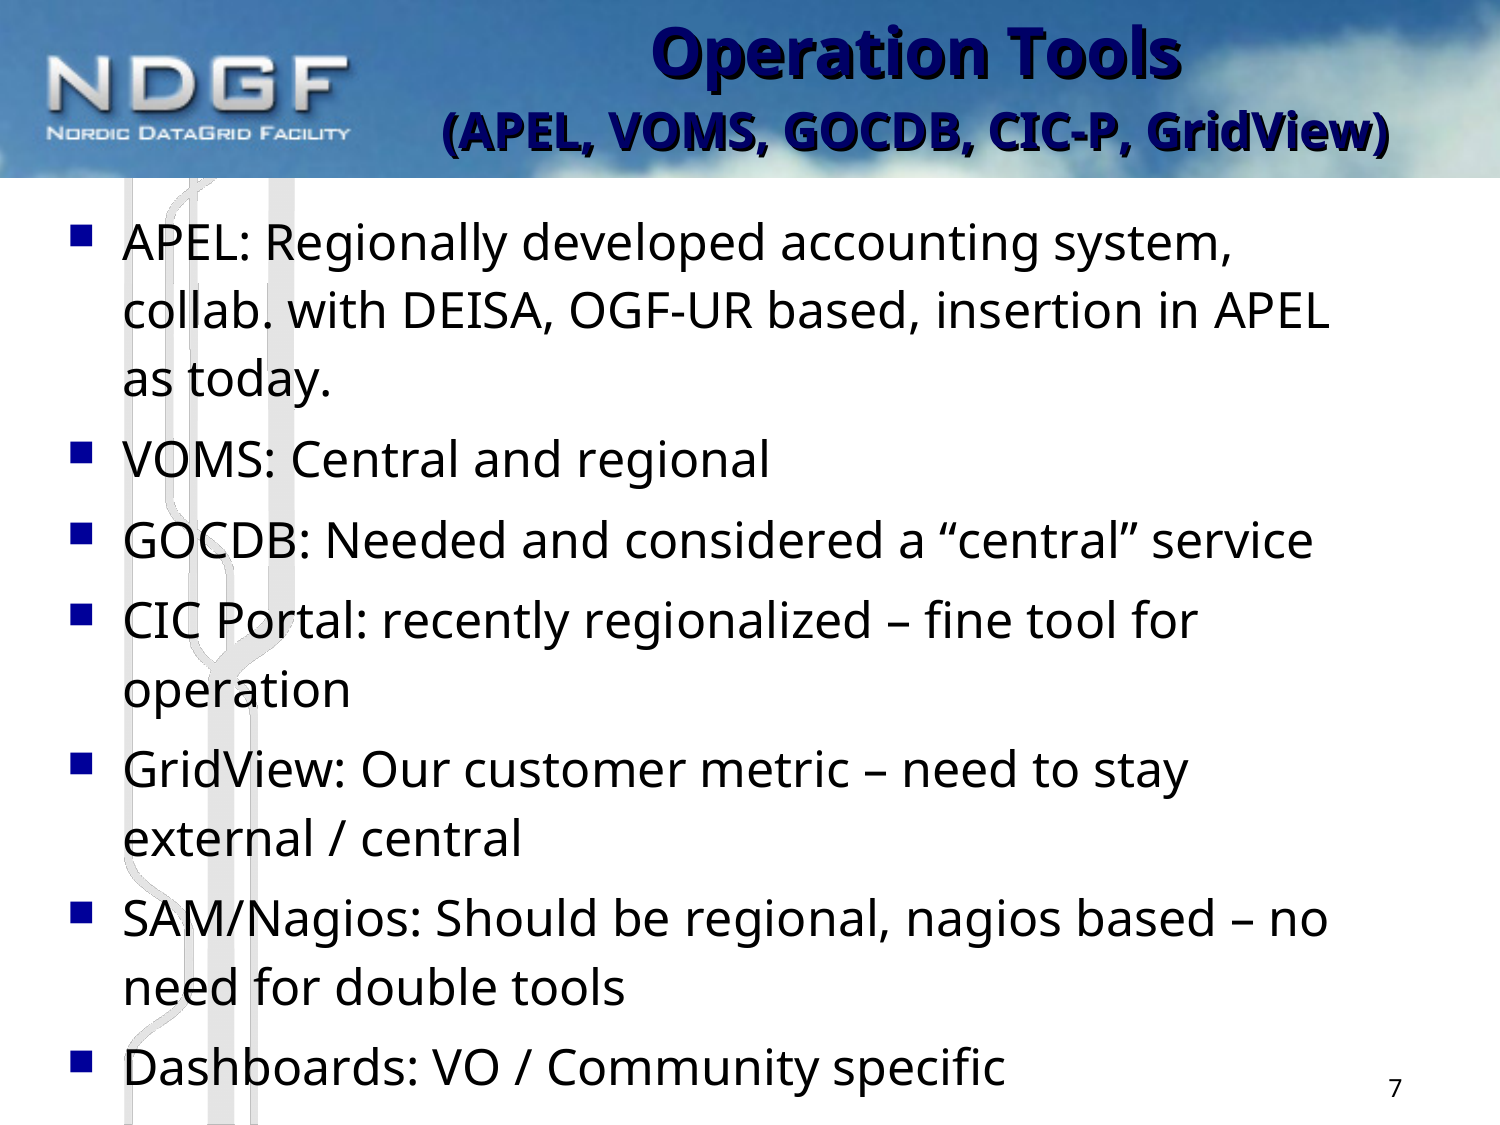

# Operation Tools (APEL, VOMS, GOCDB, CIC-P, GridView)
APEL: Regionally developed accounting system, collab. with DEISA, OGF-UR based, insertion in APEL as today.
VOMS: Central and regional
GOCDB: Needed and considered a “central” service
CIC Portal: recently regionalized – fine tool for operation
GridView: Our customer metric – need to stay external / central
SAM/Nagios: Should be regional, nagios based – no need for double tools
Dashboards: VO / Community specific
7